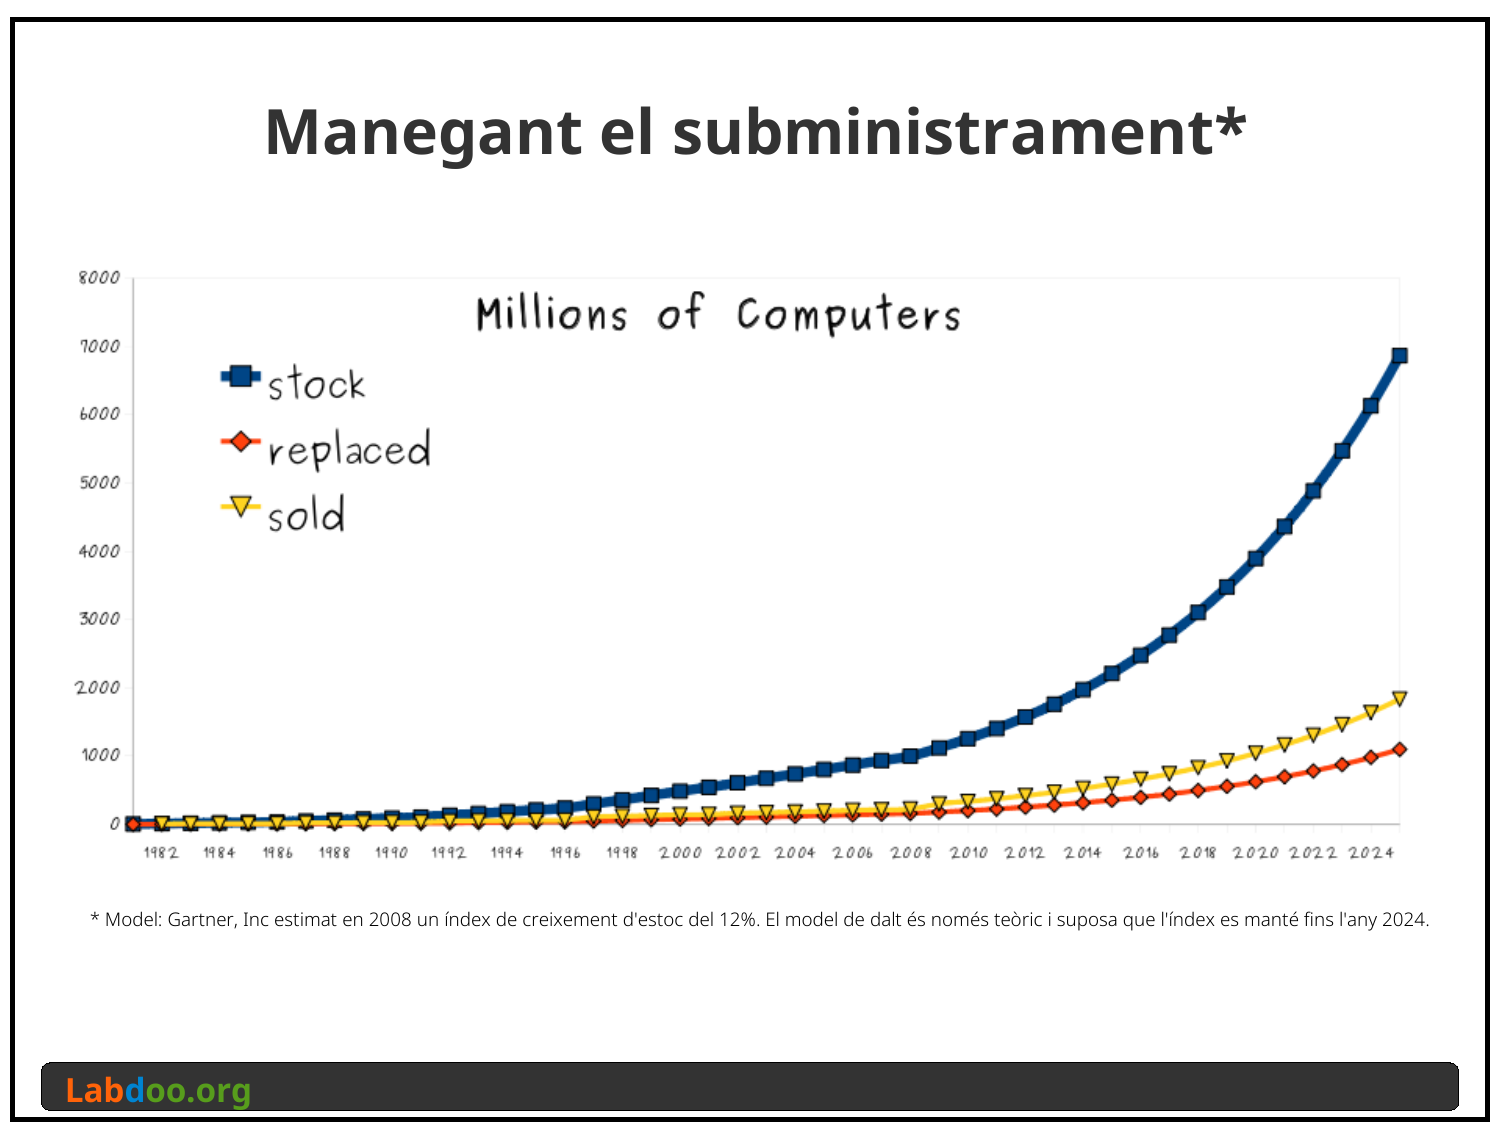

# Manegant el subministrament*
* Model: Gartner, Inc estimat en 2008 un índex de creixement d'estoc del 12%. El model de dalt és només teòric i suposa que l'índex es manté fins l'any 2024.